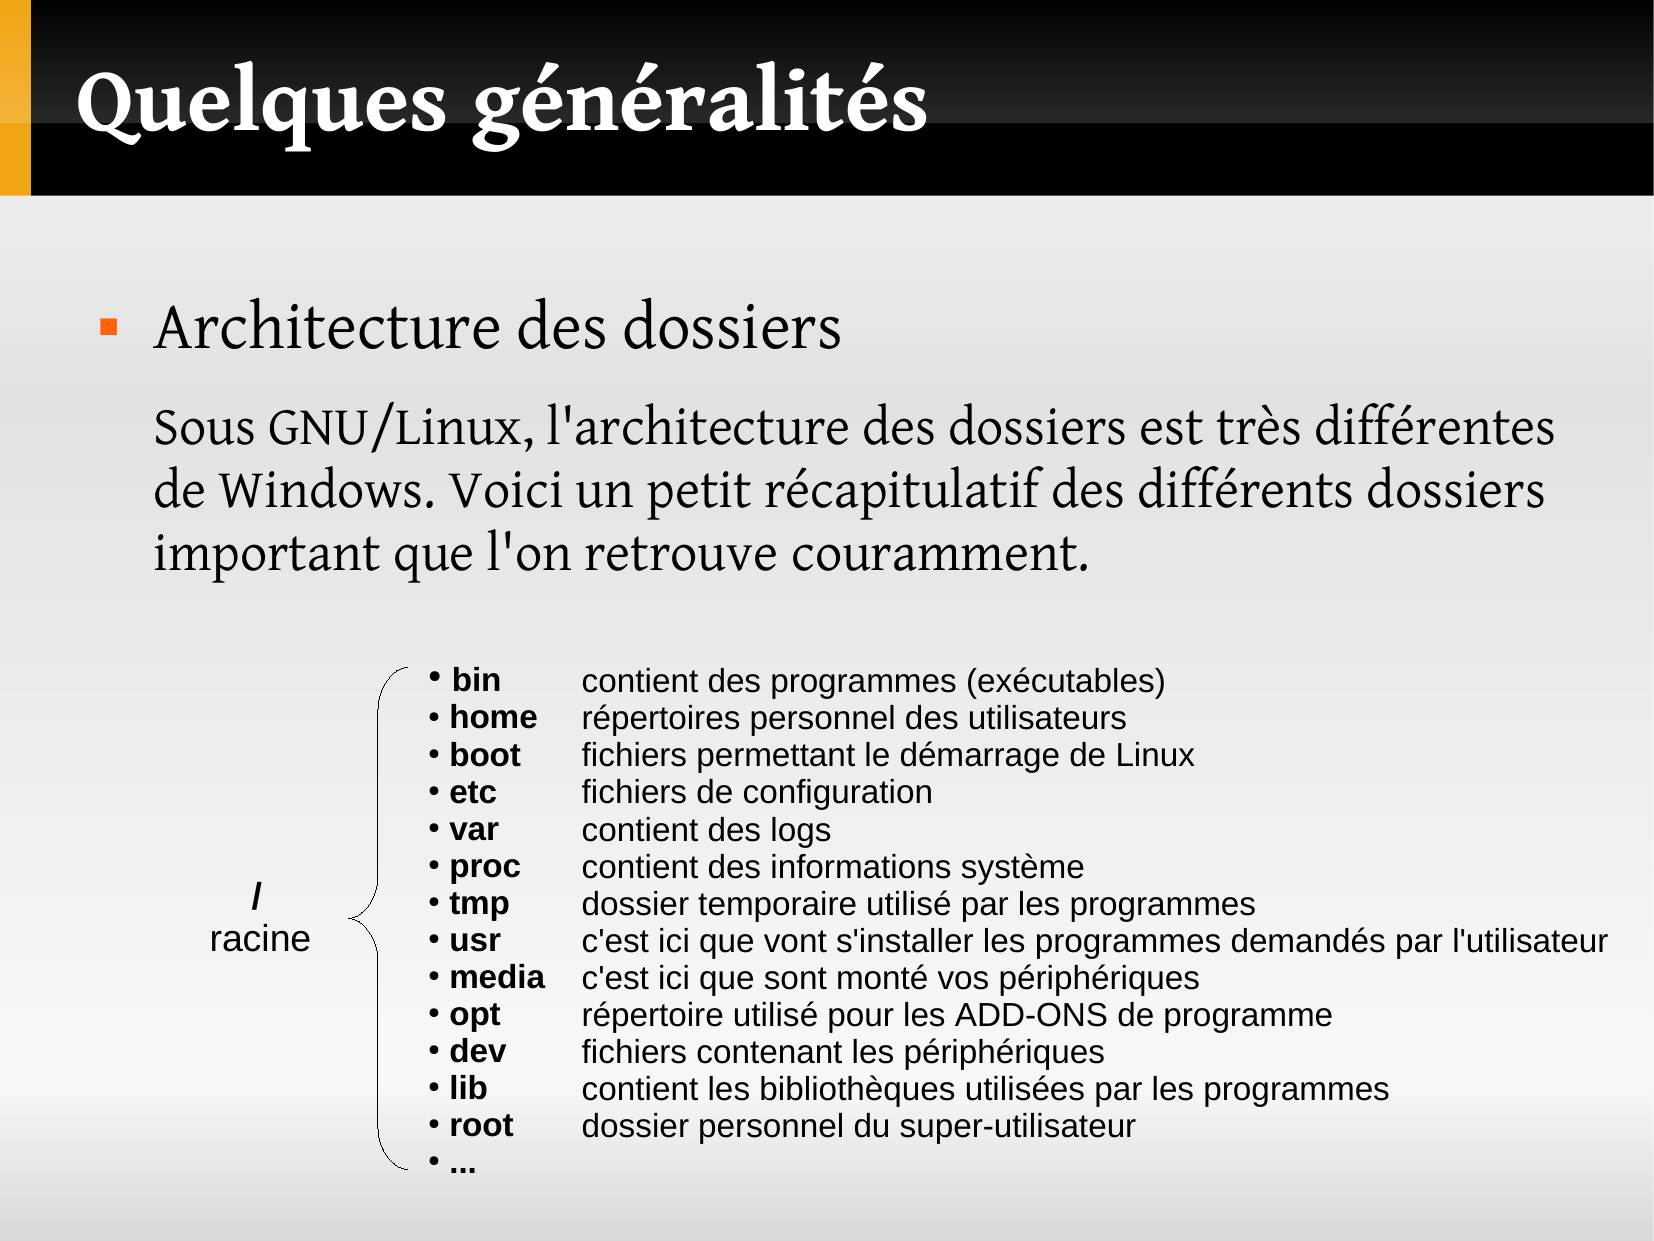

# Quelques généralités
Architecture des dossiers
Sous GNU/Linux, l'architecture des dossiers est très différentes de Windows. Voici un petit récapitulatif des différents dossiers important que l'on retrouve couramment.
 bin
 home
 boot
 etc
 var
 proc
 tmp
 usr
 media
 opt
 dev
 lib
 root
 ...
contient des programmes (exécutables)
répertoires personnel des utilisateurs
fichiers permettant le démarrage de Linux
fichiers de configuration
contient des logs
contient des informations système
dossier temporaire utilisé par les programmes
c'est ici que vont s'installer les programmes demandés par l'utilisateur
c'est ici que sont monté vos périphériques
répertoire utilisé pour les ADD-ONS de programme
fichiers contenant les périphériques
contient les bibliothèques utilisées par les programmes
dossier personnel du super-utilisateur
 /
racine